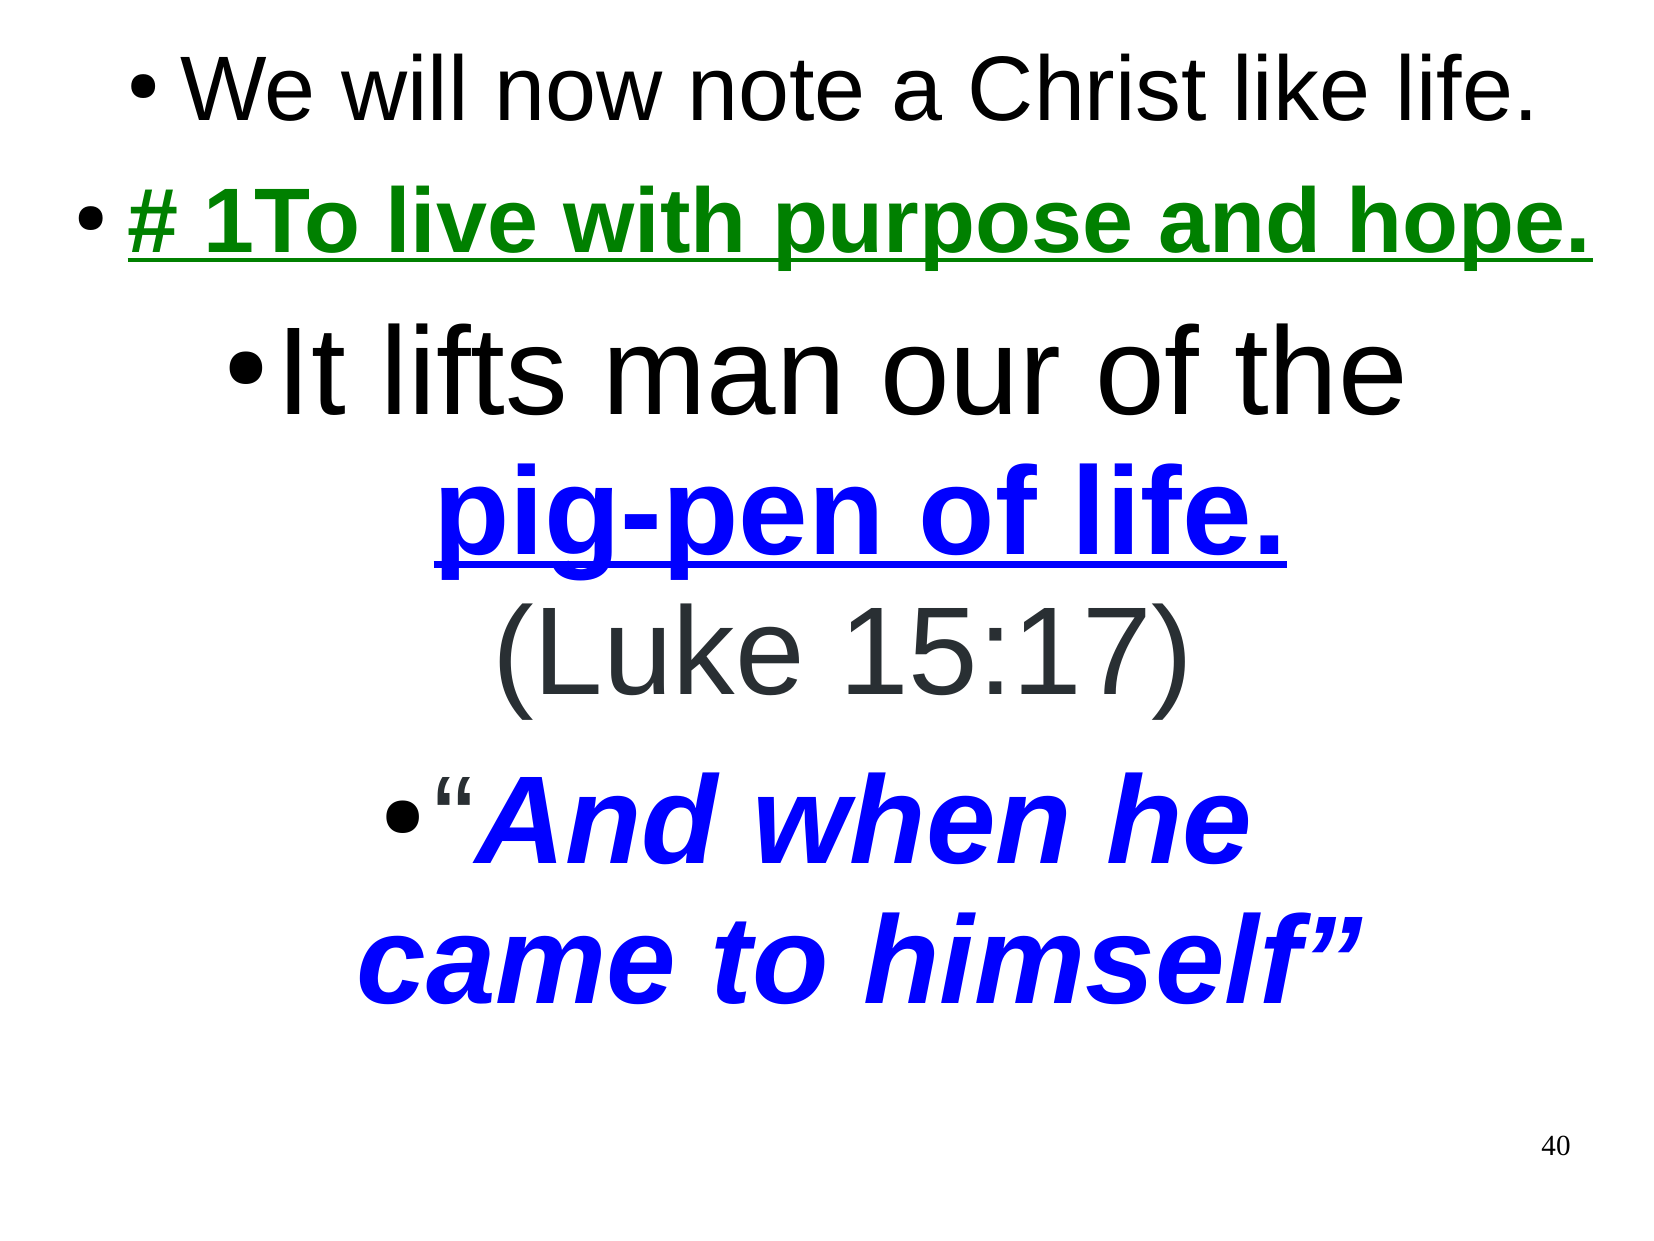

# We will now note a Christ like life.
# 1To live with purpose and hope.
It lifts man our of the
pig-pen of life.
(Luke 15:17)
“And when he
came to himself”
40